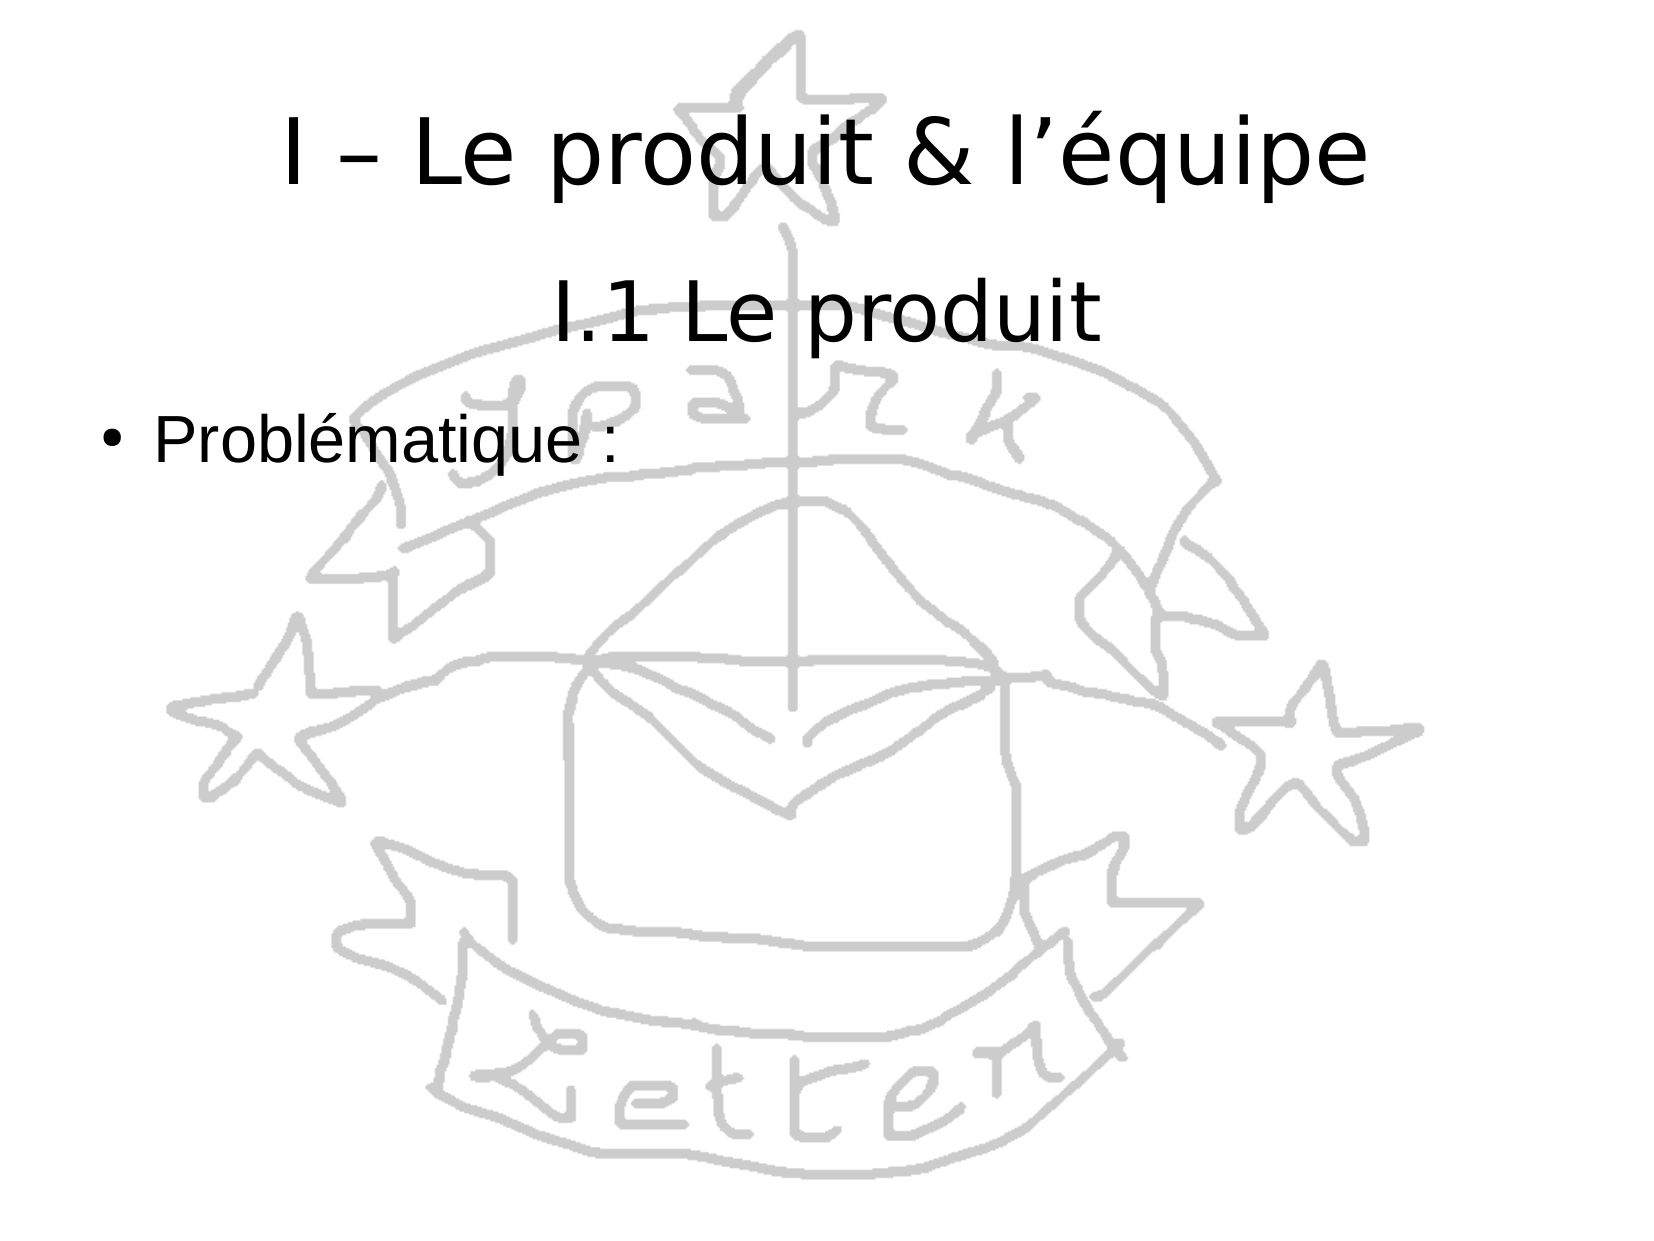

# I – Le produit & l’équipe
I.1 Le produit
Problématique :